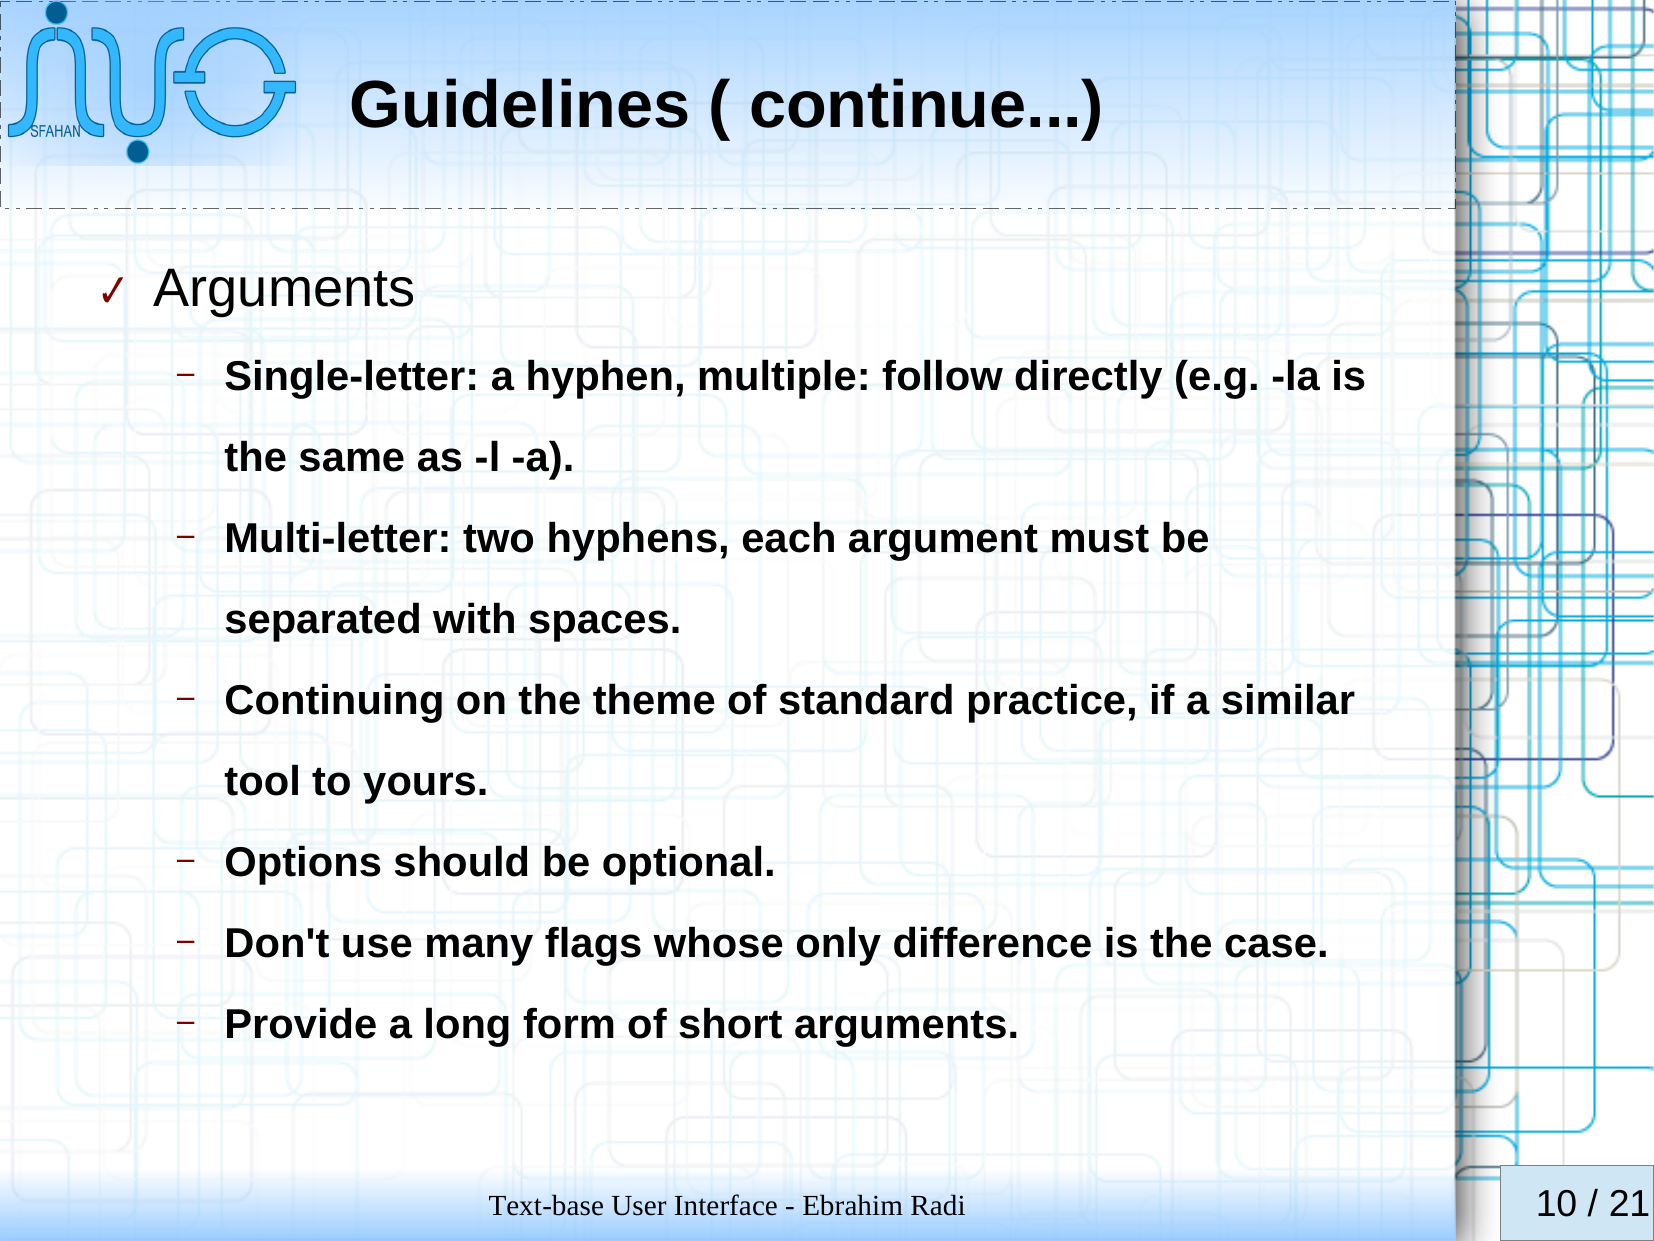

# Guidelines ( continue...)
Arguments
Single-letter: a hyphen, multiple: follow directly (e.g. -la is the same as -l -a).
Multi-letter: two hyphens, each argument must be separated with spaces.
Continuing on the theme of standard practice, if a similar tool to yours.
Options should be optional.
Don't use many flags whose only difference is the case.
Provide a long form of short arguments.
Text-base User Interface - Ebrahim Radi